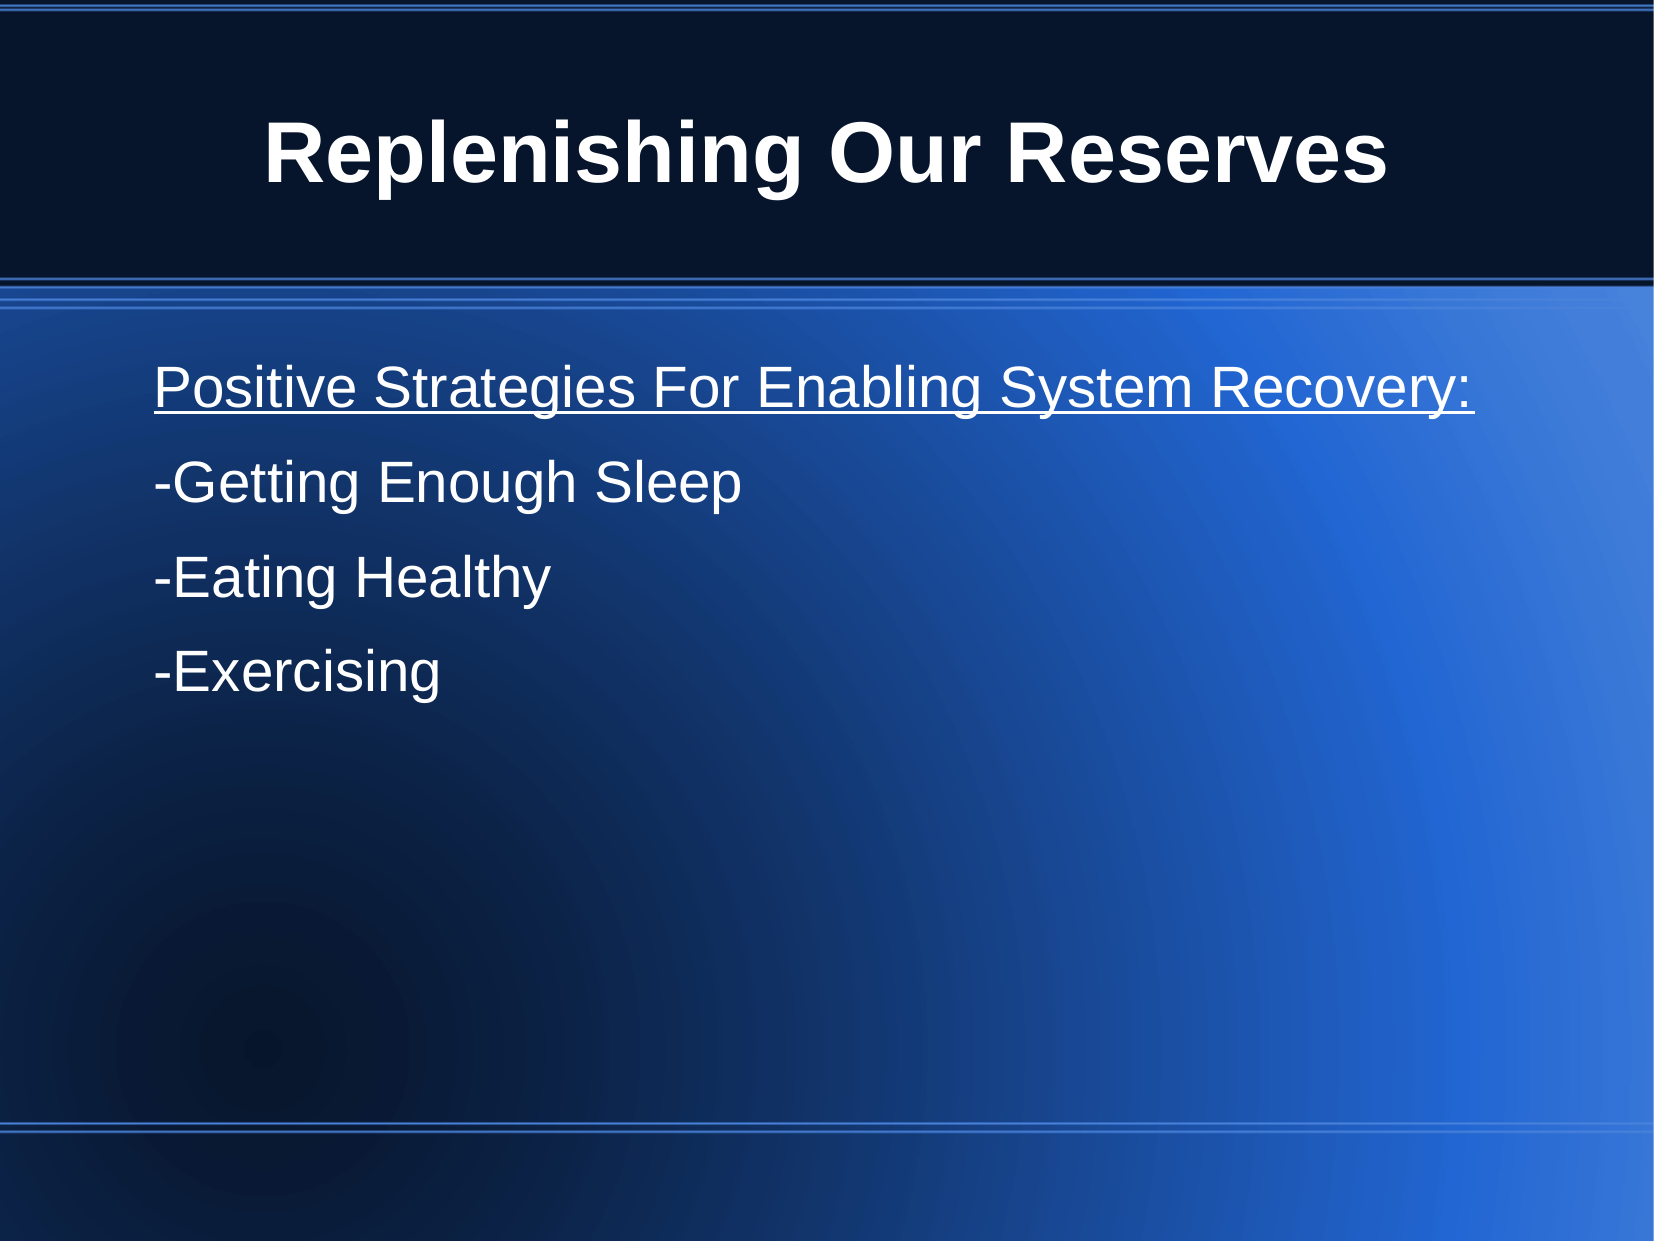

# Replenishing Our Reserves
Positive Strategies For Enabling System Recovery:
-Getting Enough Sleep
-Eating Healthy
-Exercising